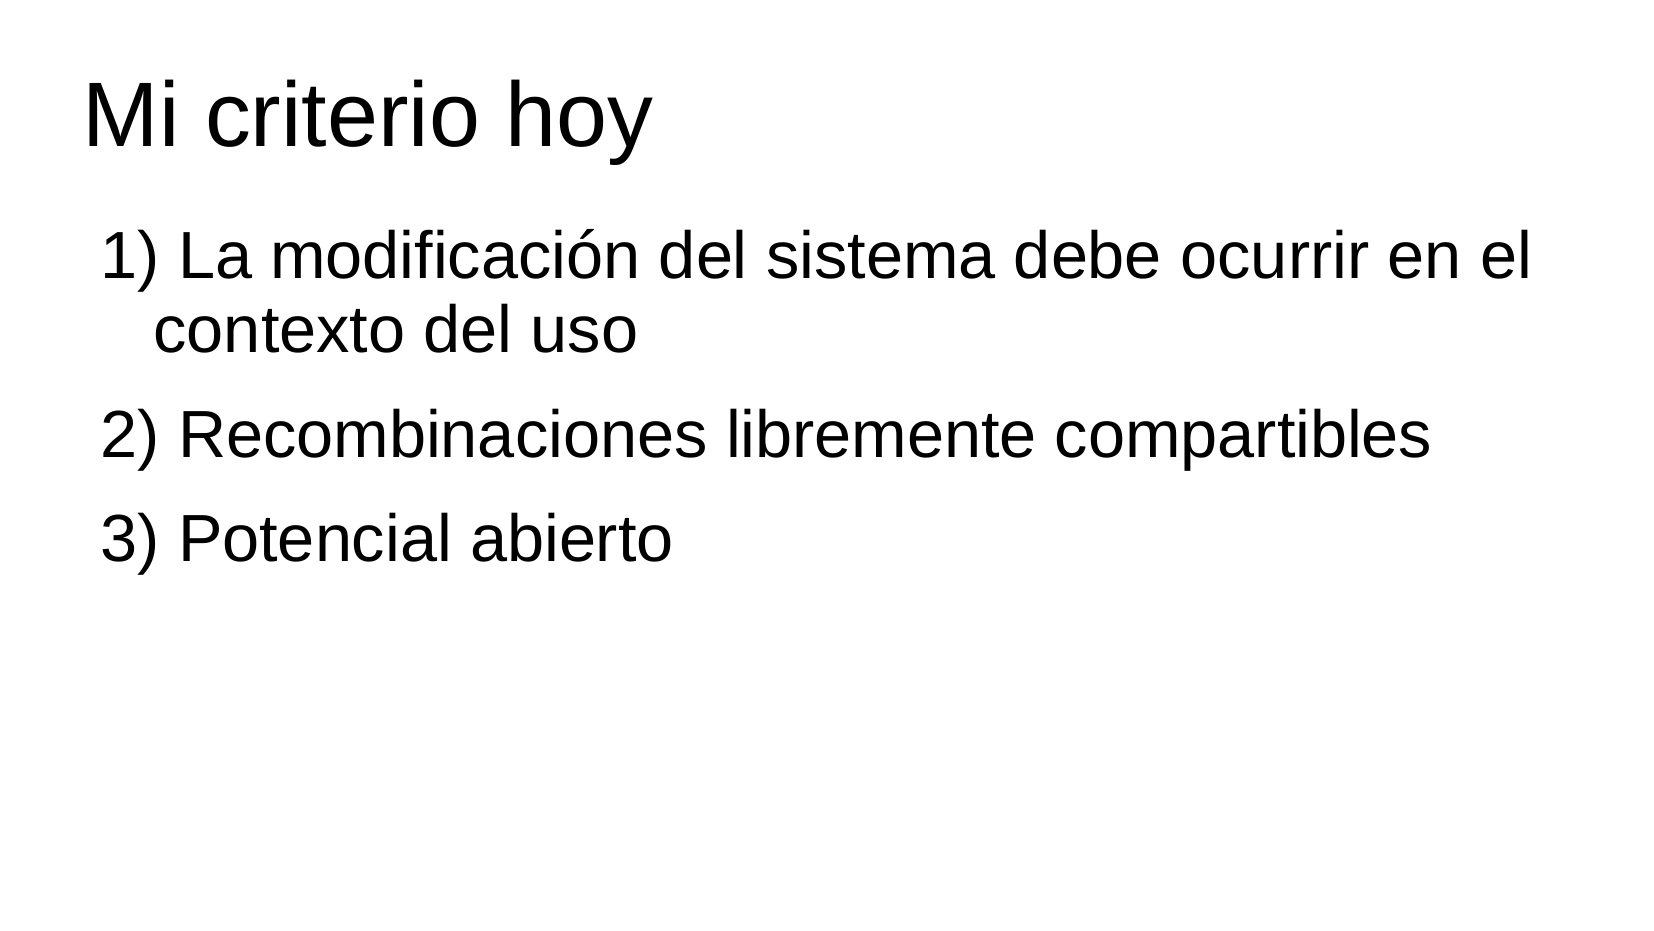

# Mi criterio hoy
 La modificación del sistema debe ocurrir en el contexto del uso
 Recombinaciones libremente compartibles
 Potencial abierto